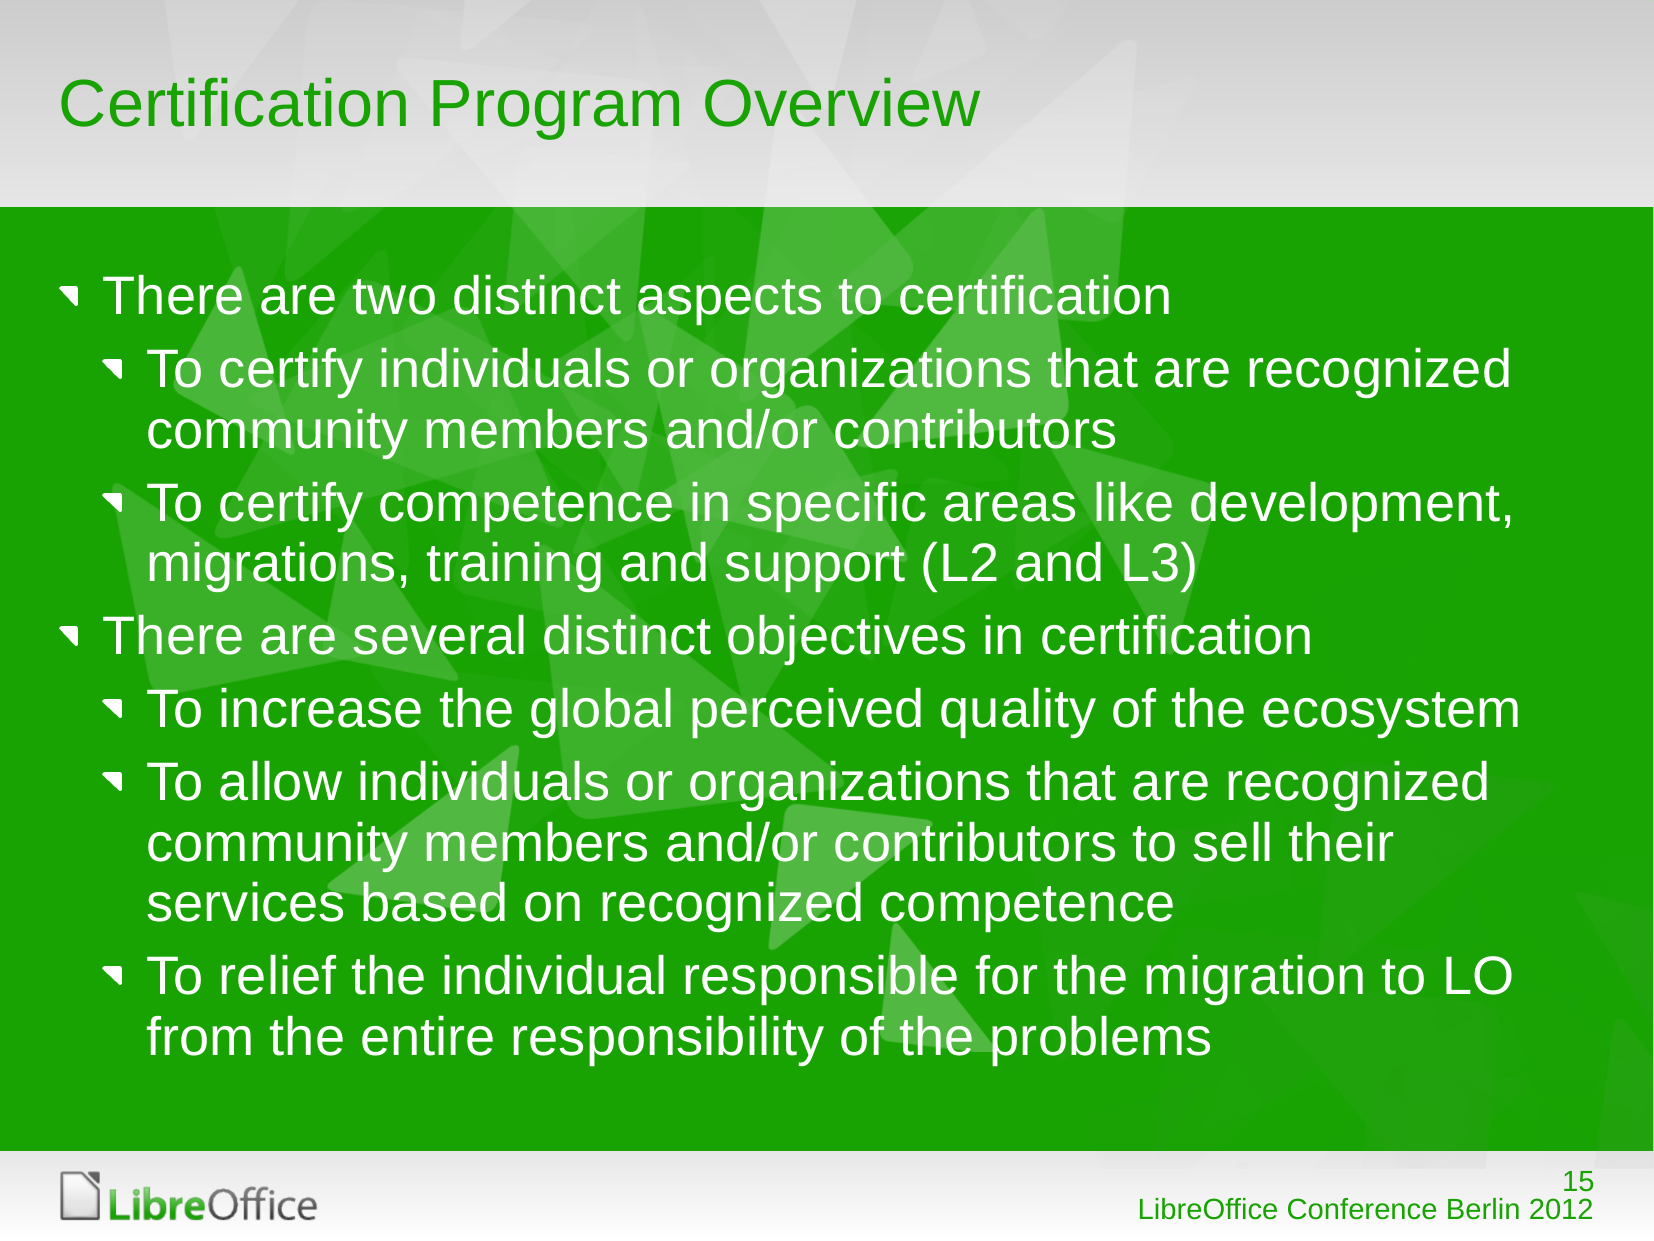

# Certification Program Overview
There are two distinct aspects to certification
To certify individuals or organizations that are recognized community members and/or contributors
To certify competence in specific areas like development, migrations, training and support (L2 and L3)
There are several distinct objectives in certification
To increase the global perceived quality of the ecosystem
To allow individuals or organizations that are recognized community members and/or contributors to sell their services based on recognized competence
To relief the individual responsible for the migration to LO from the entire responsibility of the problems
15
LibreOffice Conference Berlin 2012